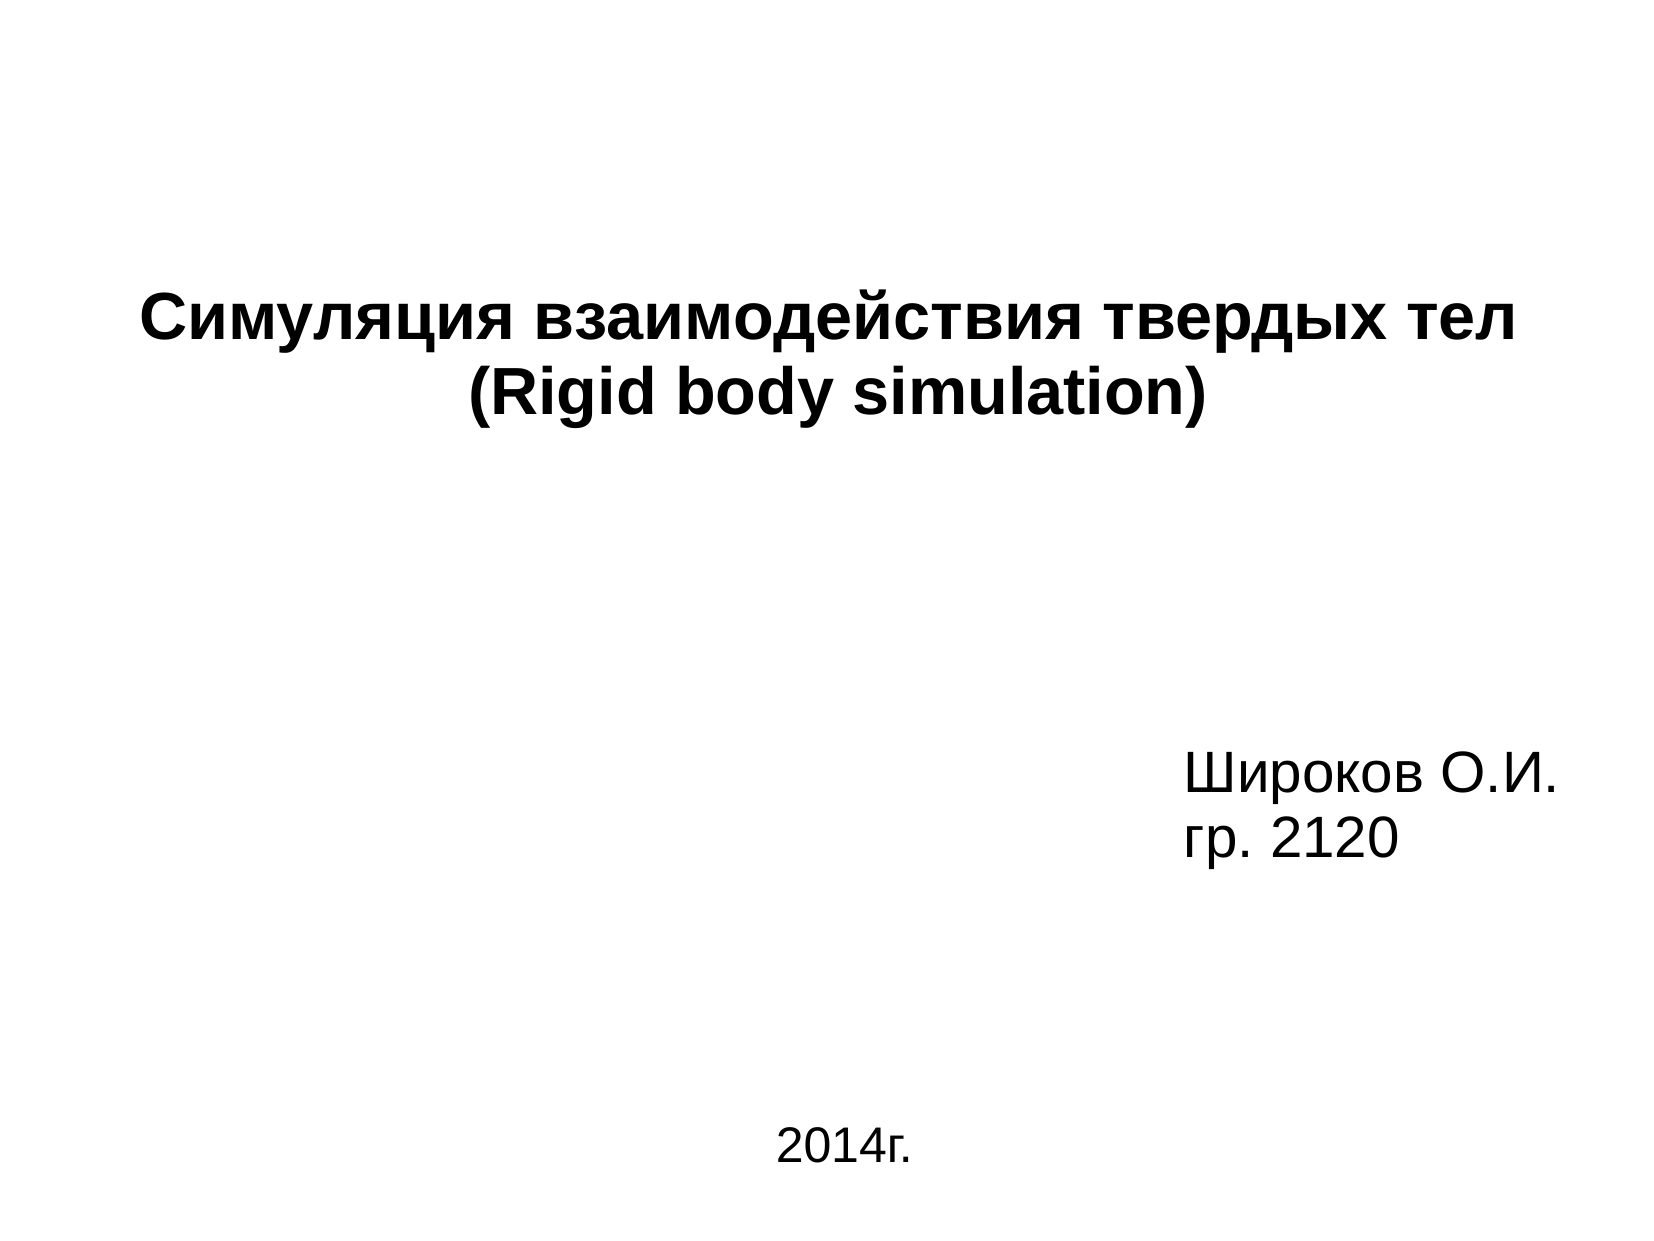

# Симуляция взаимодействия твердых тел
(Rigid body simulation)
Широков О.И.
гр. 2120
2014г.